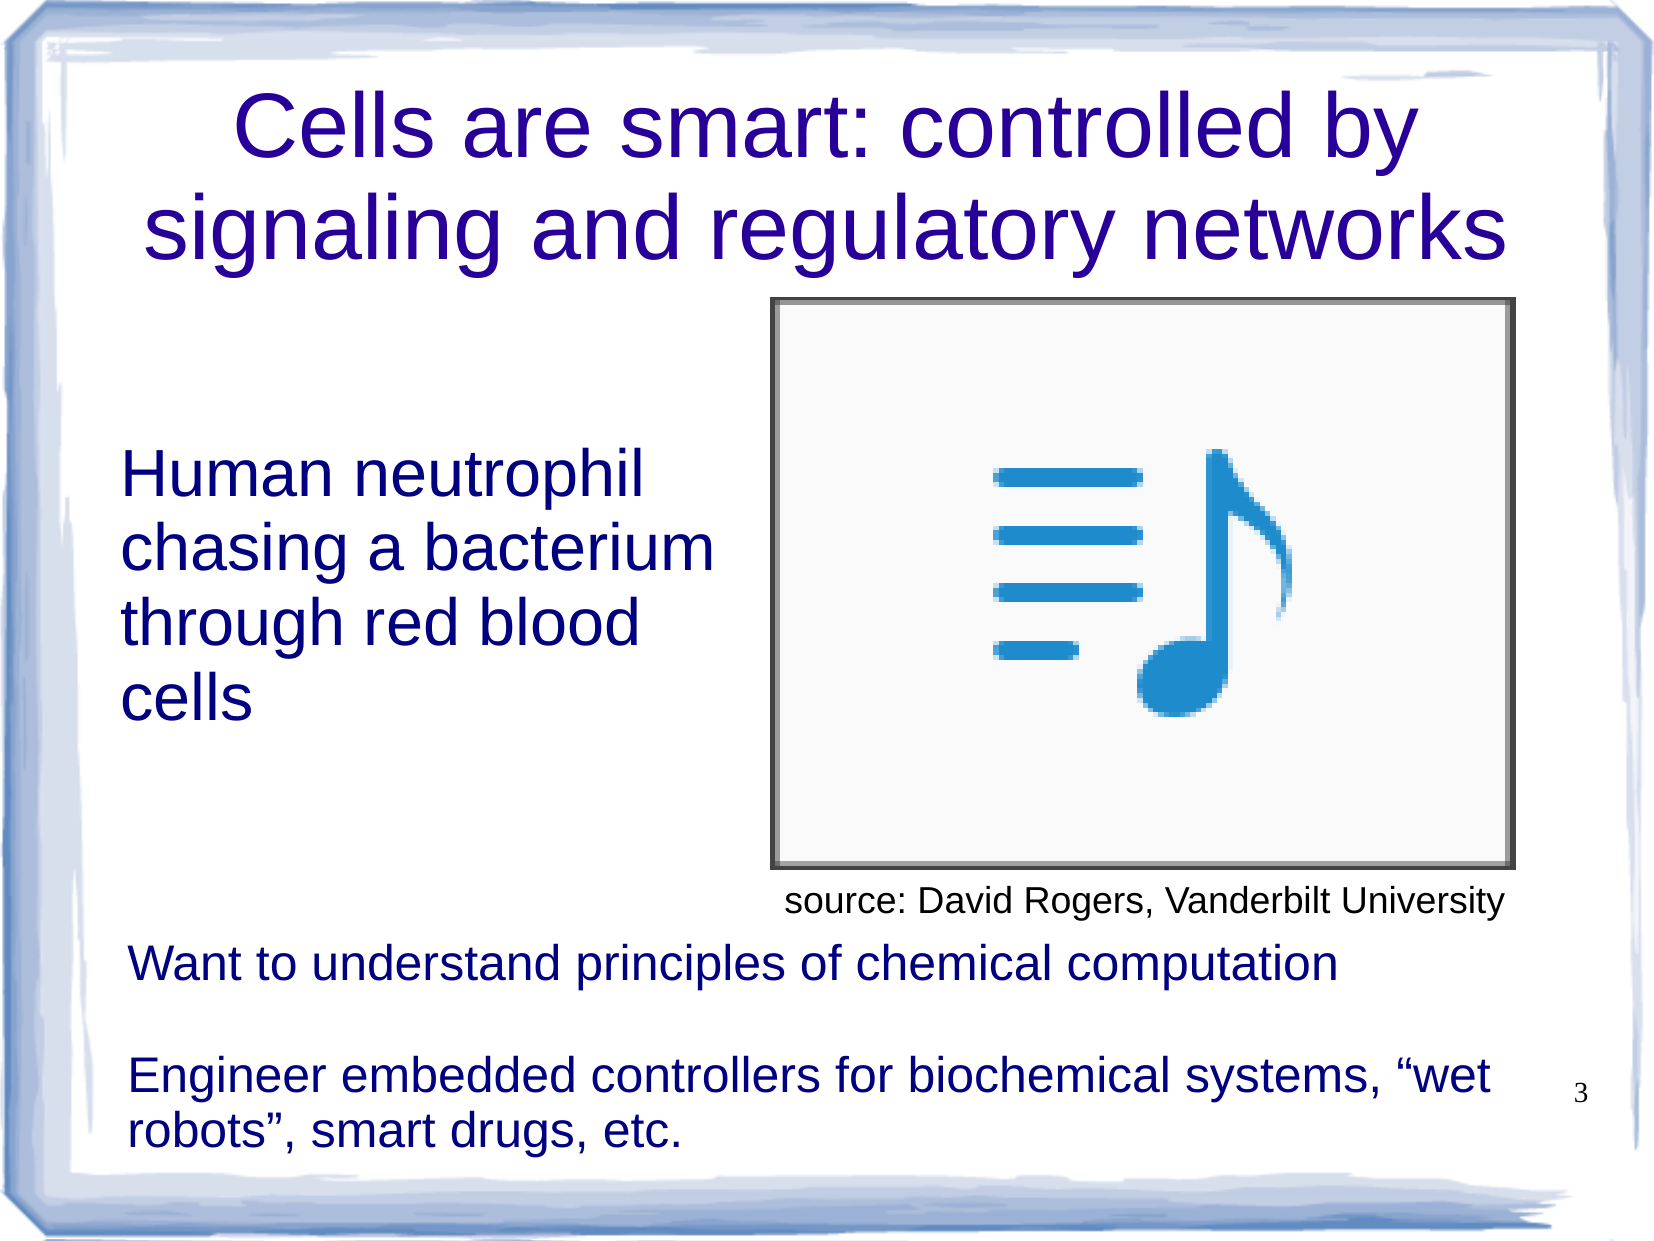

# Cells are smart: controlled by signaling and regulatory networks
Human neutrophil chasing a bacterium through red blood cells
source: David Rogers, Vanderbilt University
Want to understand principles of chemical computation
Engineer embedded controllers for biochemical systems, “wet robots”, smart drugs, etc.
3